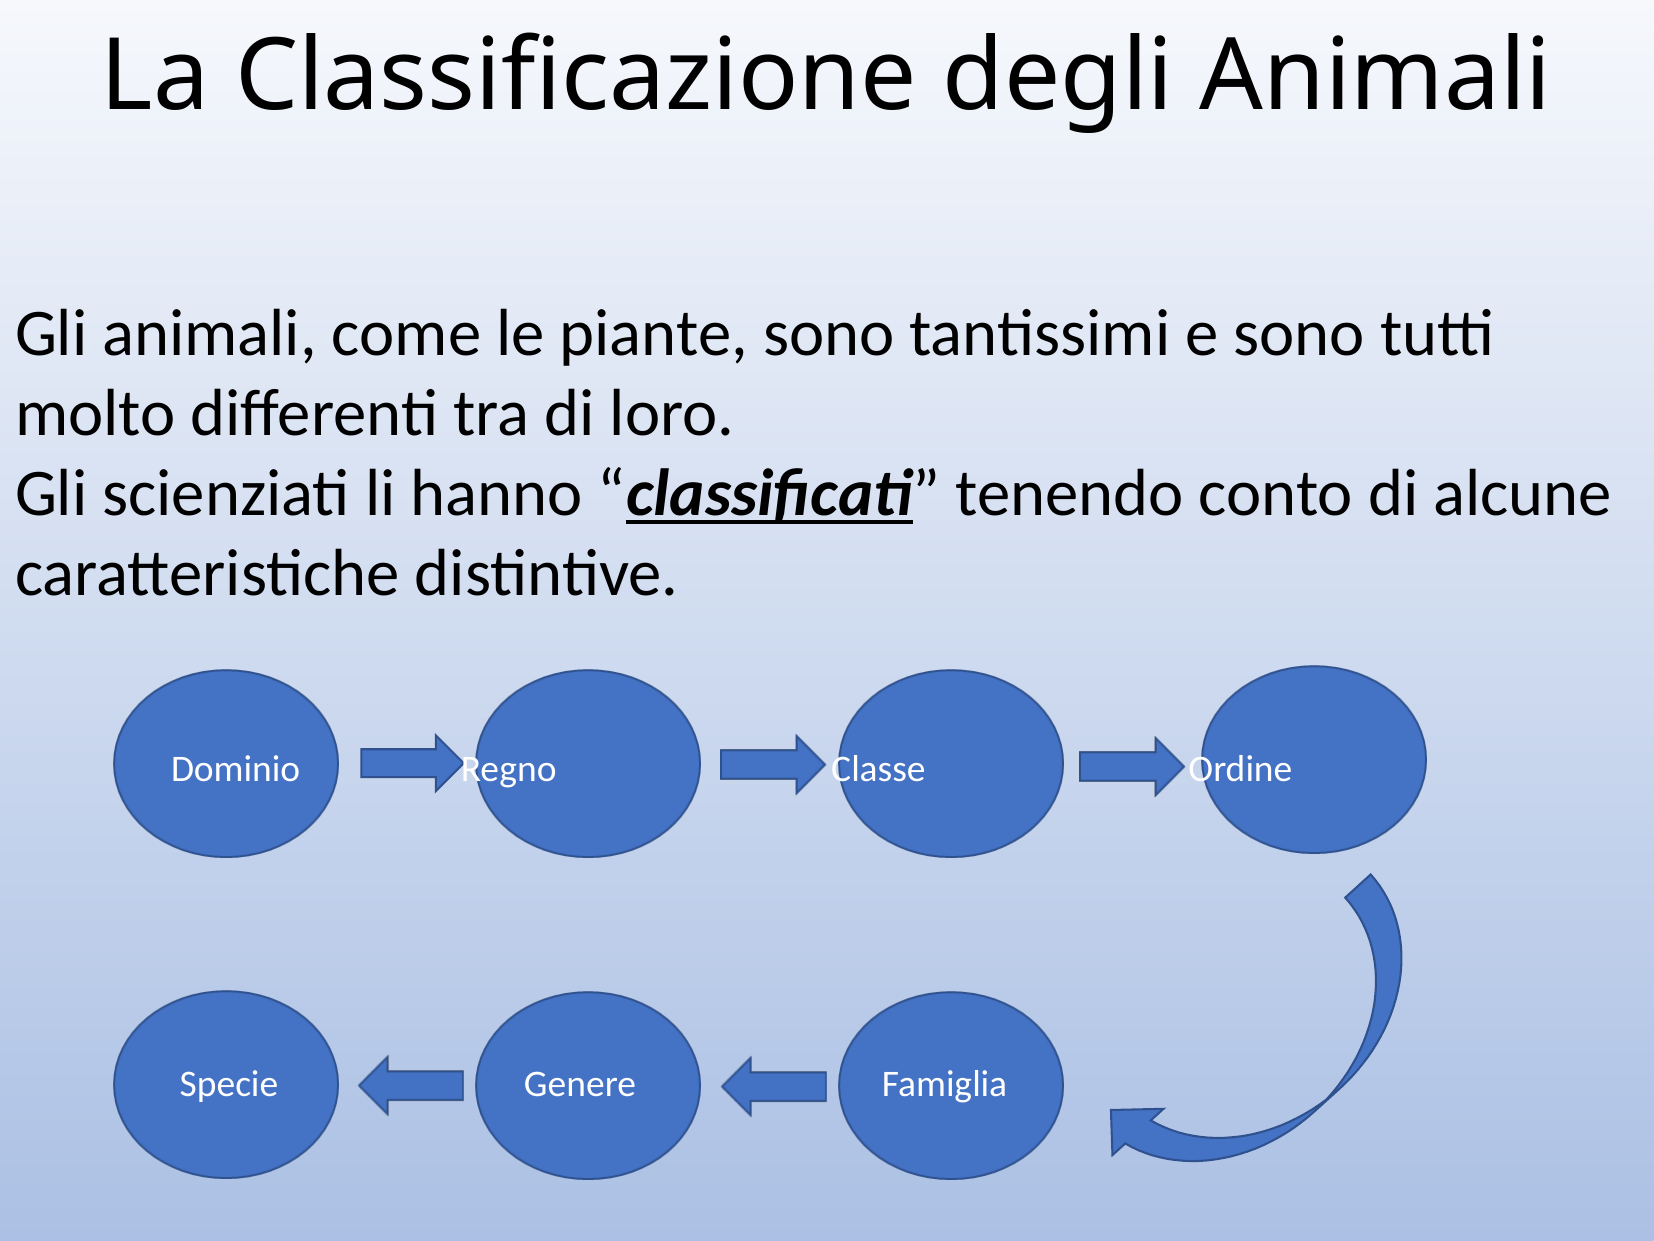

La Classificazione degli Animali
Gli animali, come le piante, sono tantissimi e sono tutti molto differenti tra di loro.
Gli scienziati li hanno “classificati” tenendo conto di alcune caratteristiche distintive.
 Dominio		 Regno	 Classe Ordine
 Specie Genere Famiglia